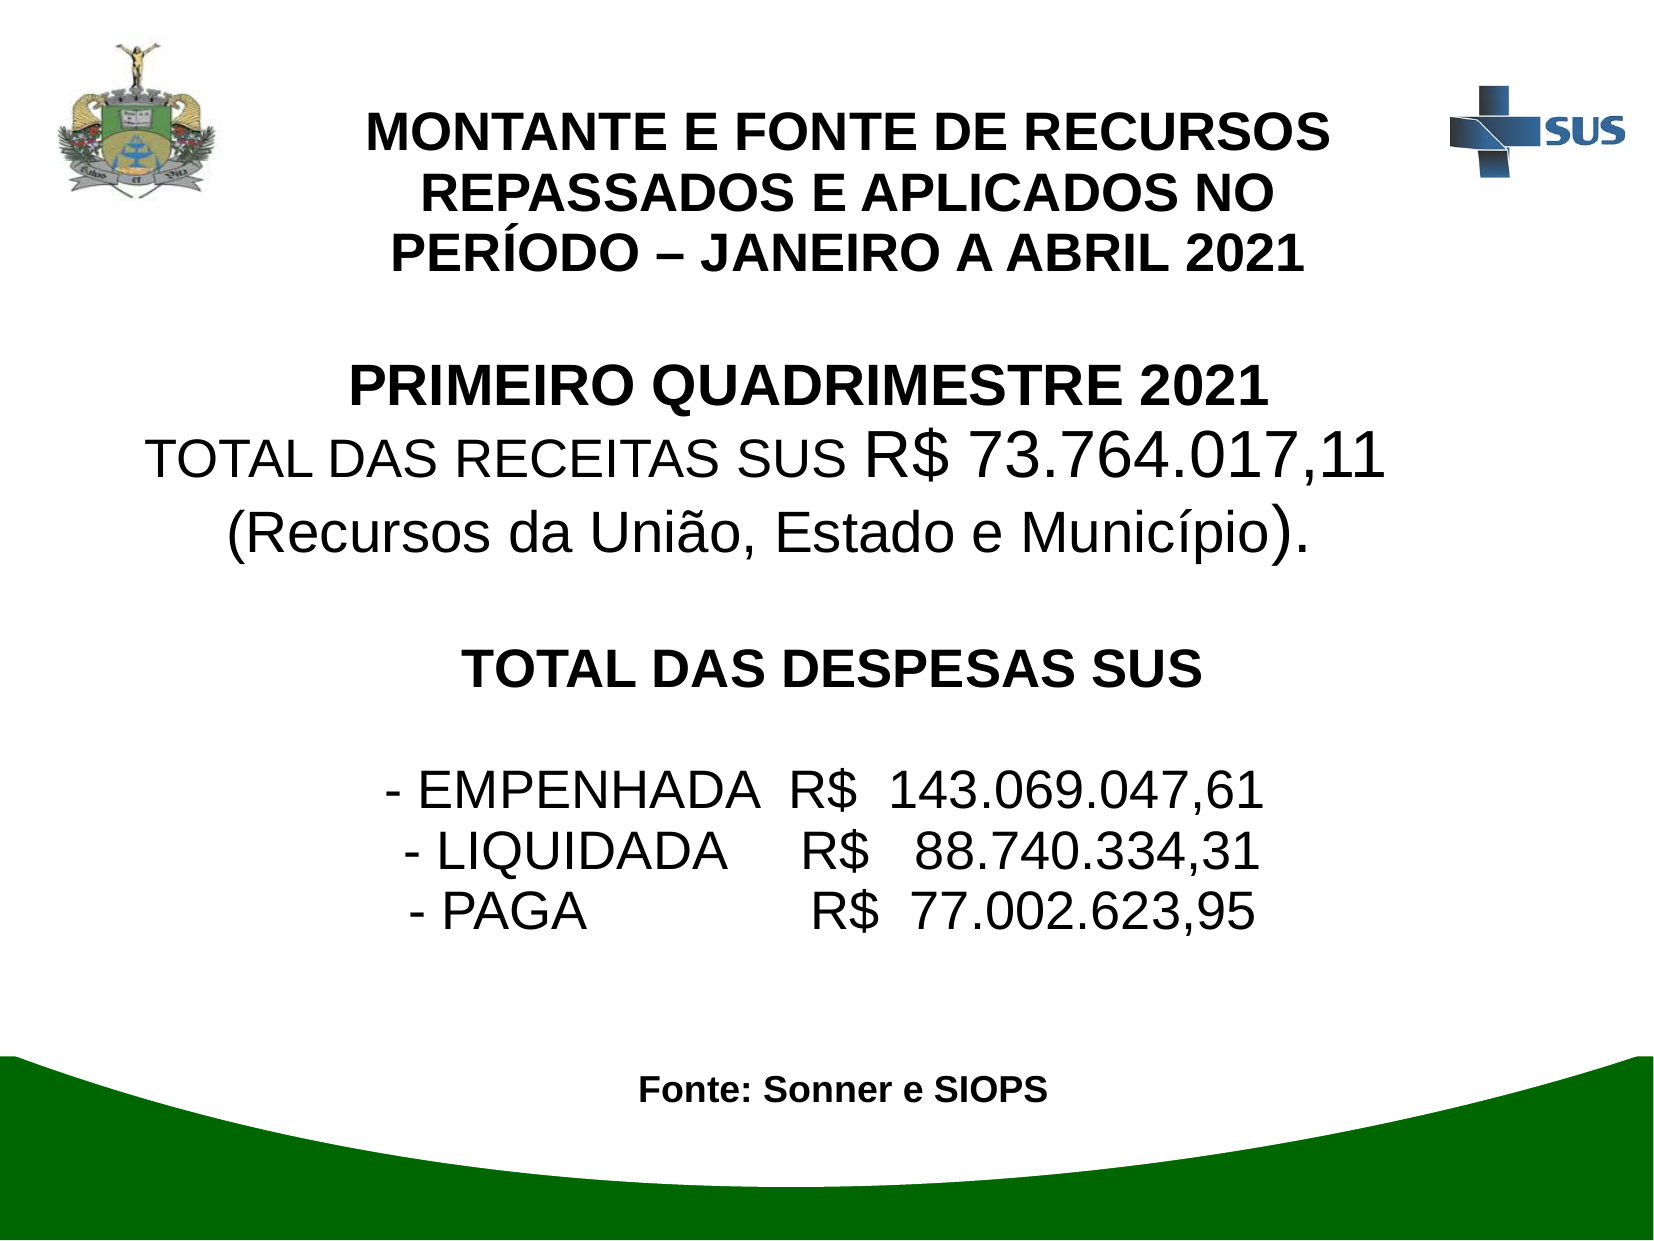

MONTANTE E FONTE DE RECURSOS REPASSADOS E APLICADOS NO PERÍODO – JANEIRO A ABRIL 2021
PRIMEIRO QUADRIMESTRE 2021
TOTAL DAS RECEITAS SUS R$ 73.764.017,11
 (Recursos da União, Estado e Município).
TOTAL DAS DESPESAS SUS
- EMPENHADA R$ 143.069.047,61
- LIQUIDADA R$ 88.740.334,31
- PAGA R$ 77.002.623,95
Fonte: Sonner e SIOPS